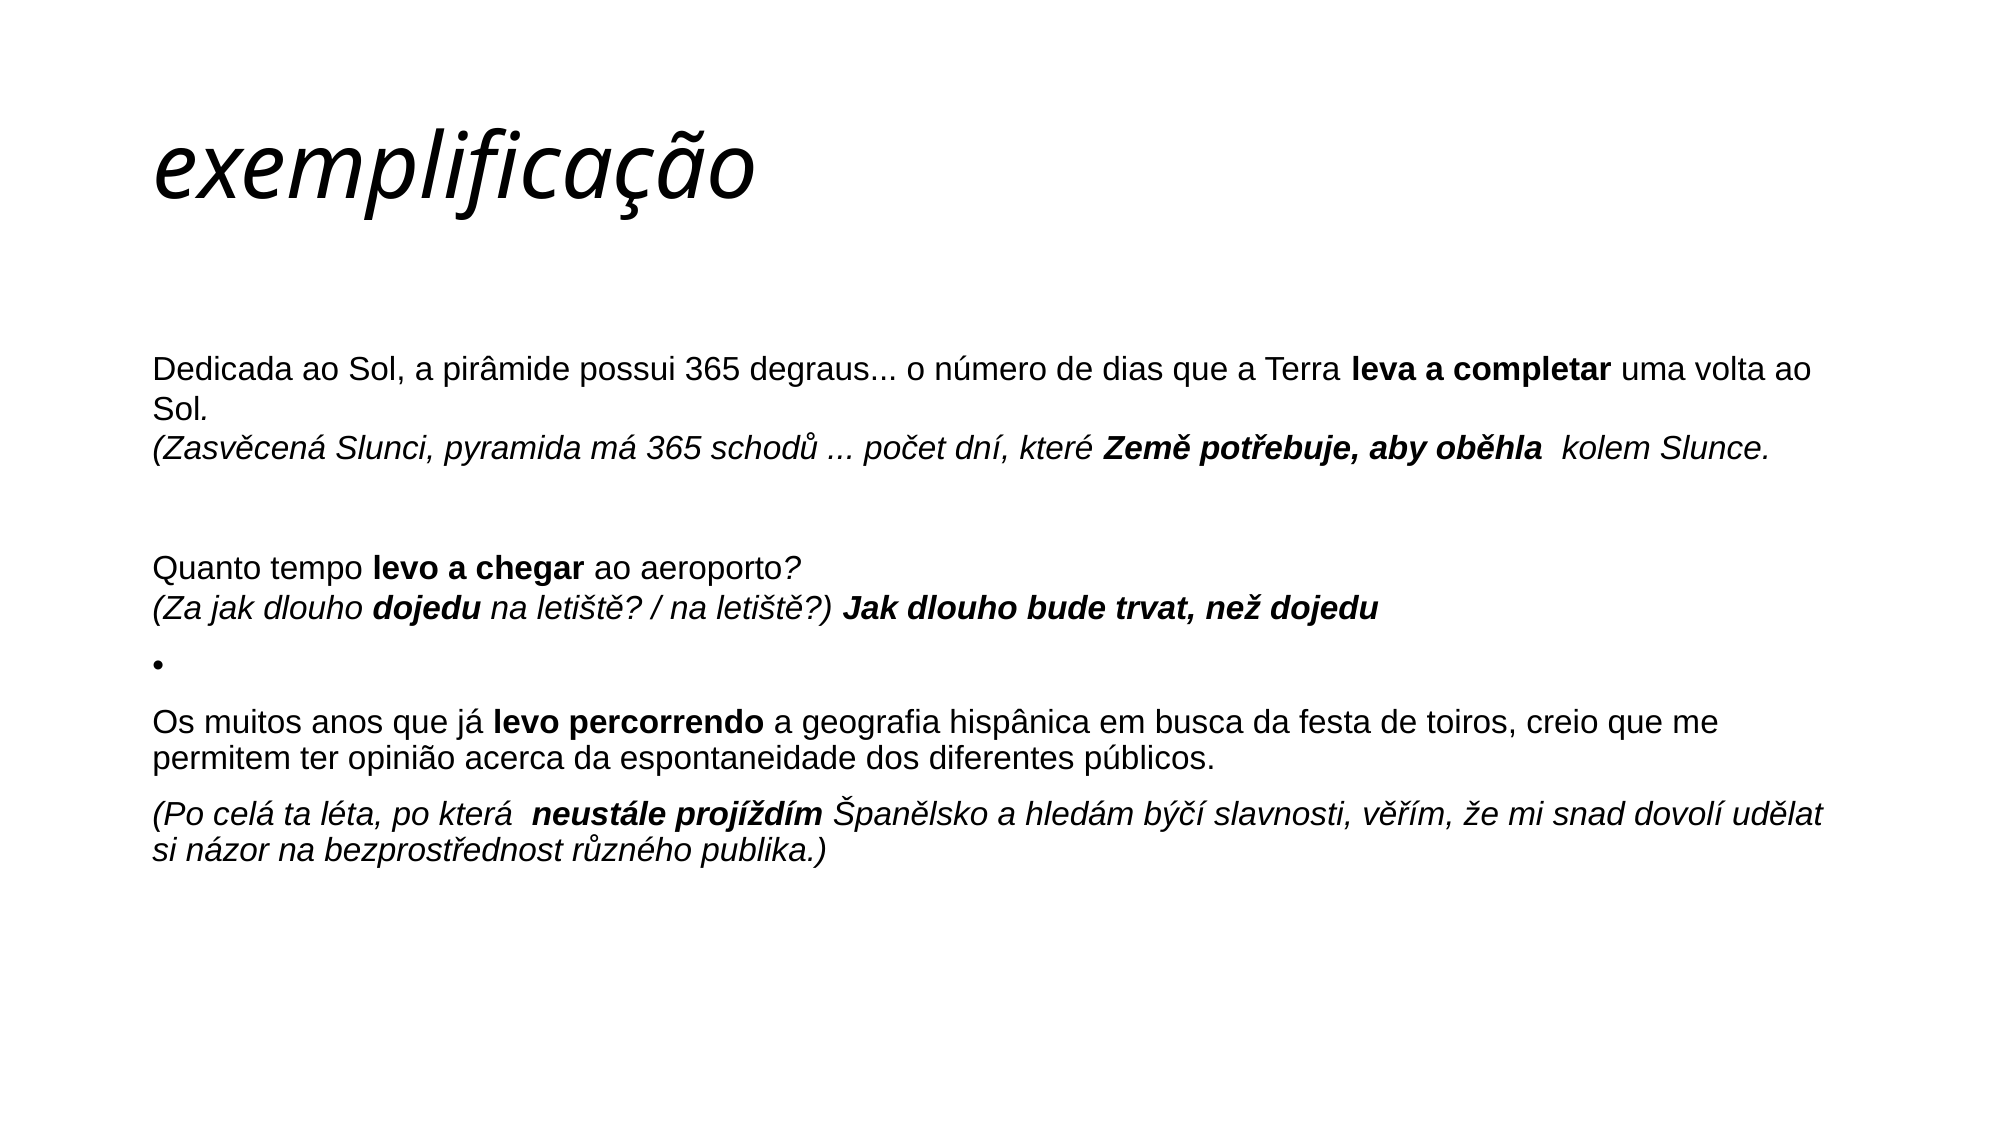

# exemplificação
Dedicada ao Sol, a pirâmide possui 365 degraus... o número de dias que a Terra leva a completar uma volta ao Sol.
(Zasvěcená Slunci, pyramida má 365 schodů ... počet dní, které Země potřebuje, aby oběhla kolem Slunce.
Quanto tempo levo a chegar ao aeroporto?
(Za jak dlouho dojedu na letiště? / na letiště?) Jak dlouho bude trvat, než dojedu
Os muitos anos que já levo percorrendo a geografia hispânica em busca da festa de toiros, creio que me permitem ter opinião acerca da espontaneidade dos diferentes públicos.
(Po celá ta léta, po která neustále projíždím Španělsko a hledám býčí slavnosti, věřím, že mi snad dovolí udělat si názor na bezprostřednost různého publika.)